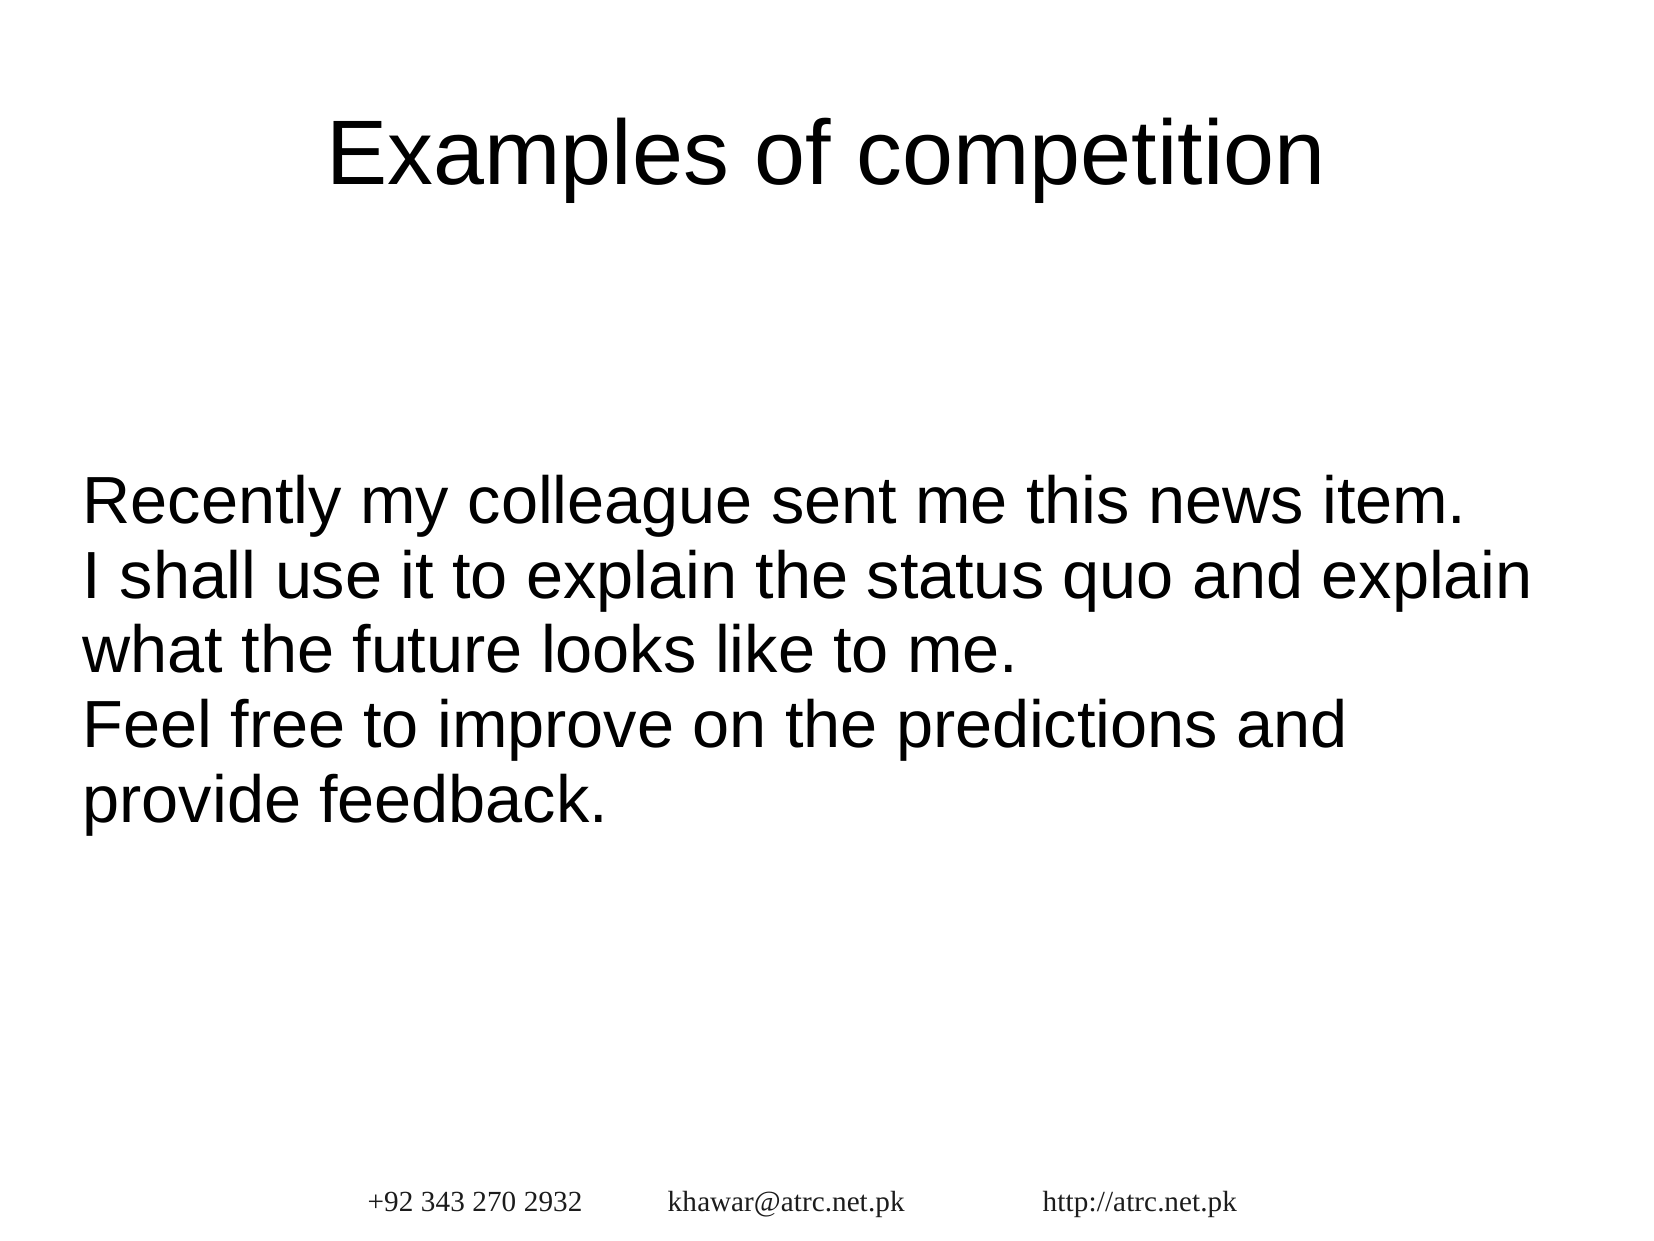

# Examples of competition
Recently my colleague sent me this news item.
I shall use it to explain the status quo and explain what the future looks like to me.
Feel free to improve on the predictions and provide feedback.